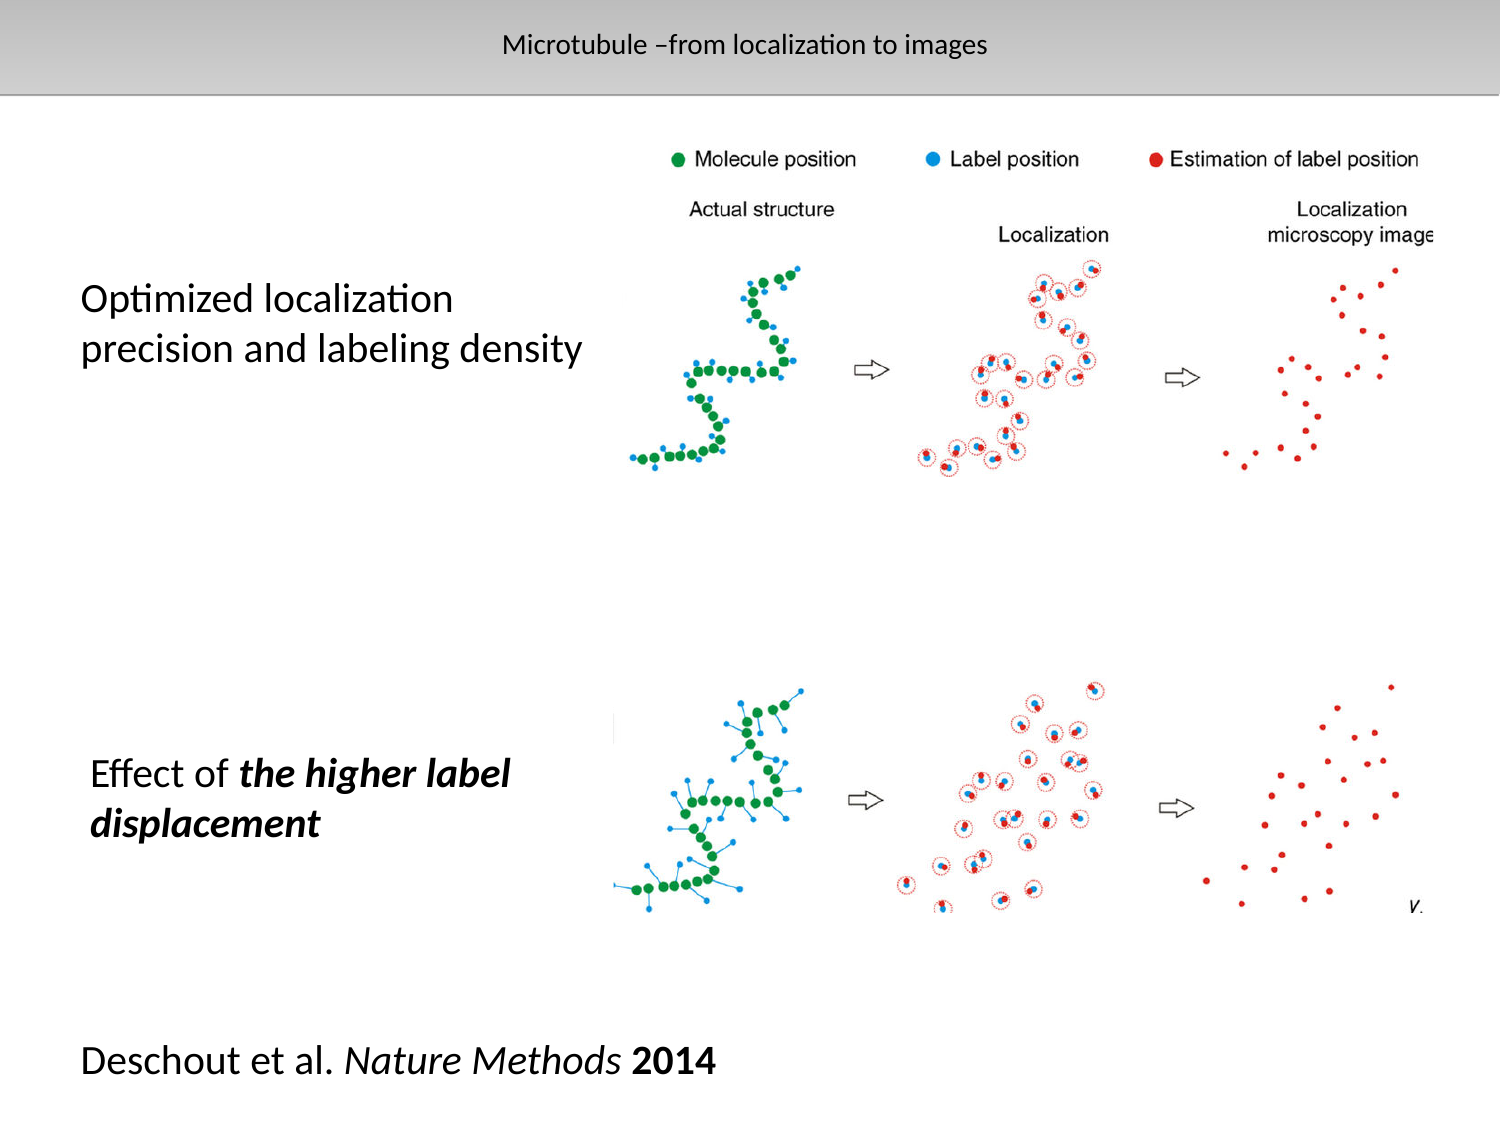

# Microtubule –from localization to images
Optimized localization precision and labeling density
Effect of the higher label displacement
Deschout et al. Nature Methods 2014